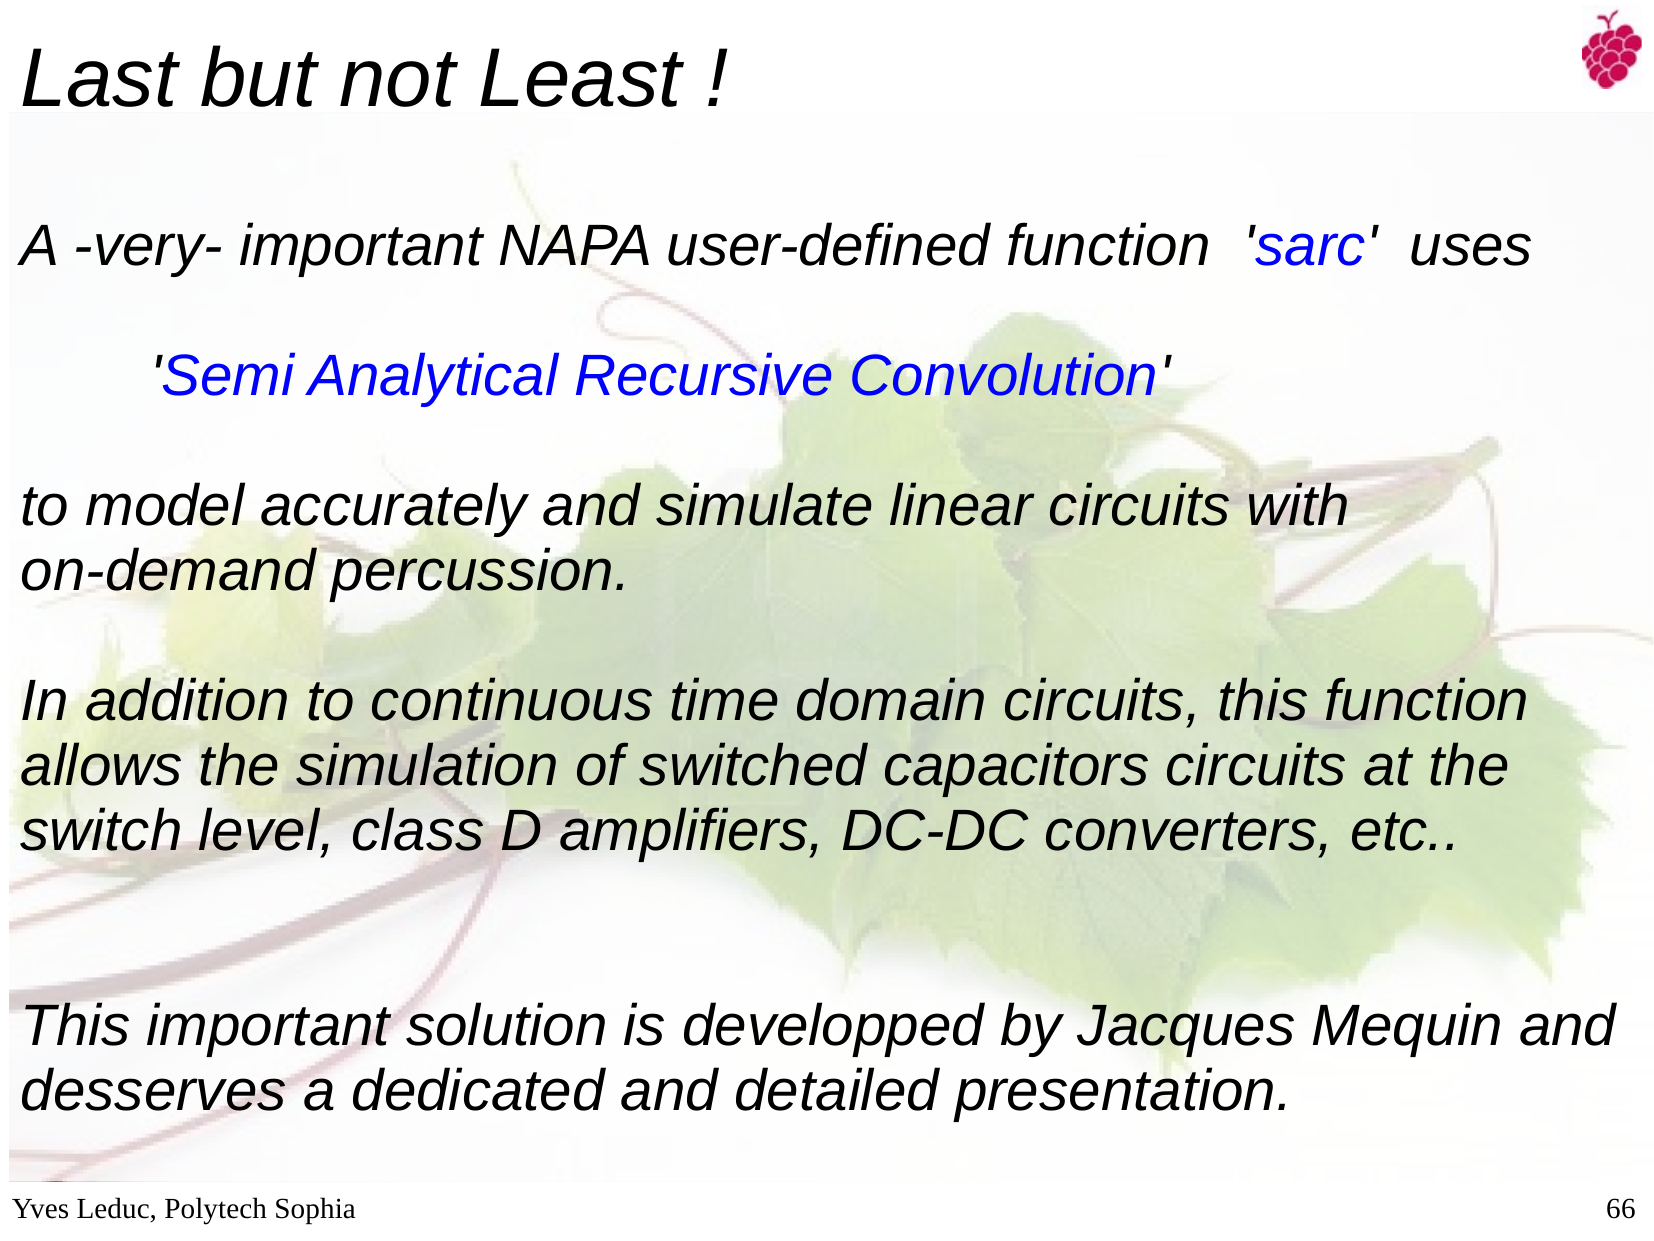

Last but not Least !
A -very- important NAPA user-defined function 'sarc' uses
 'Semi Analytical Recursive Convolution'
to model accurately and simulate linear circuits with
on-demand percussion.
In addition to continuous time domain circuits, this function allows the simulation of switched capacitors circuits at the switch level, class D amplifiers, DC-DC converters, etc..
This important solution is developped by Jacques Mequin and desserves a dedicated and detailed presentation.
Yves Leduc, Polytech Sophia
66